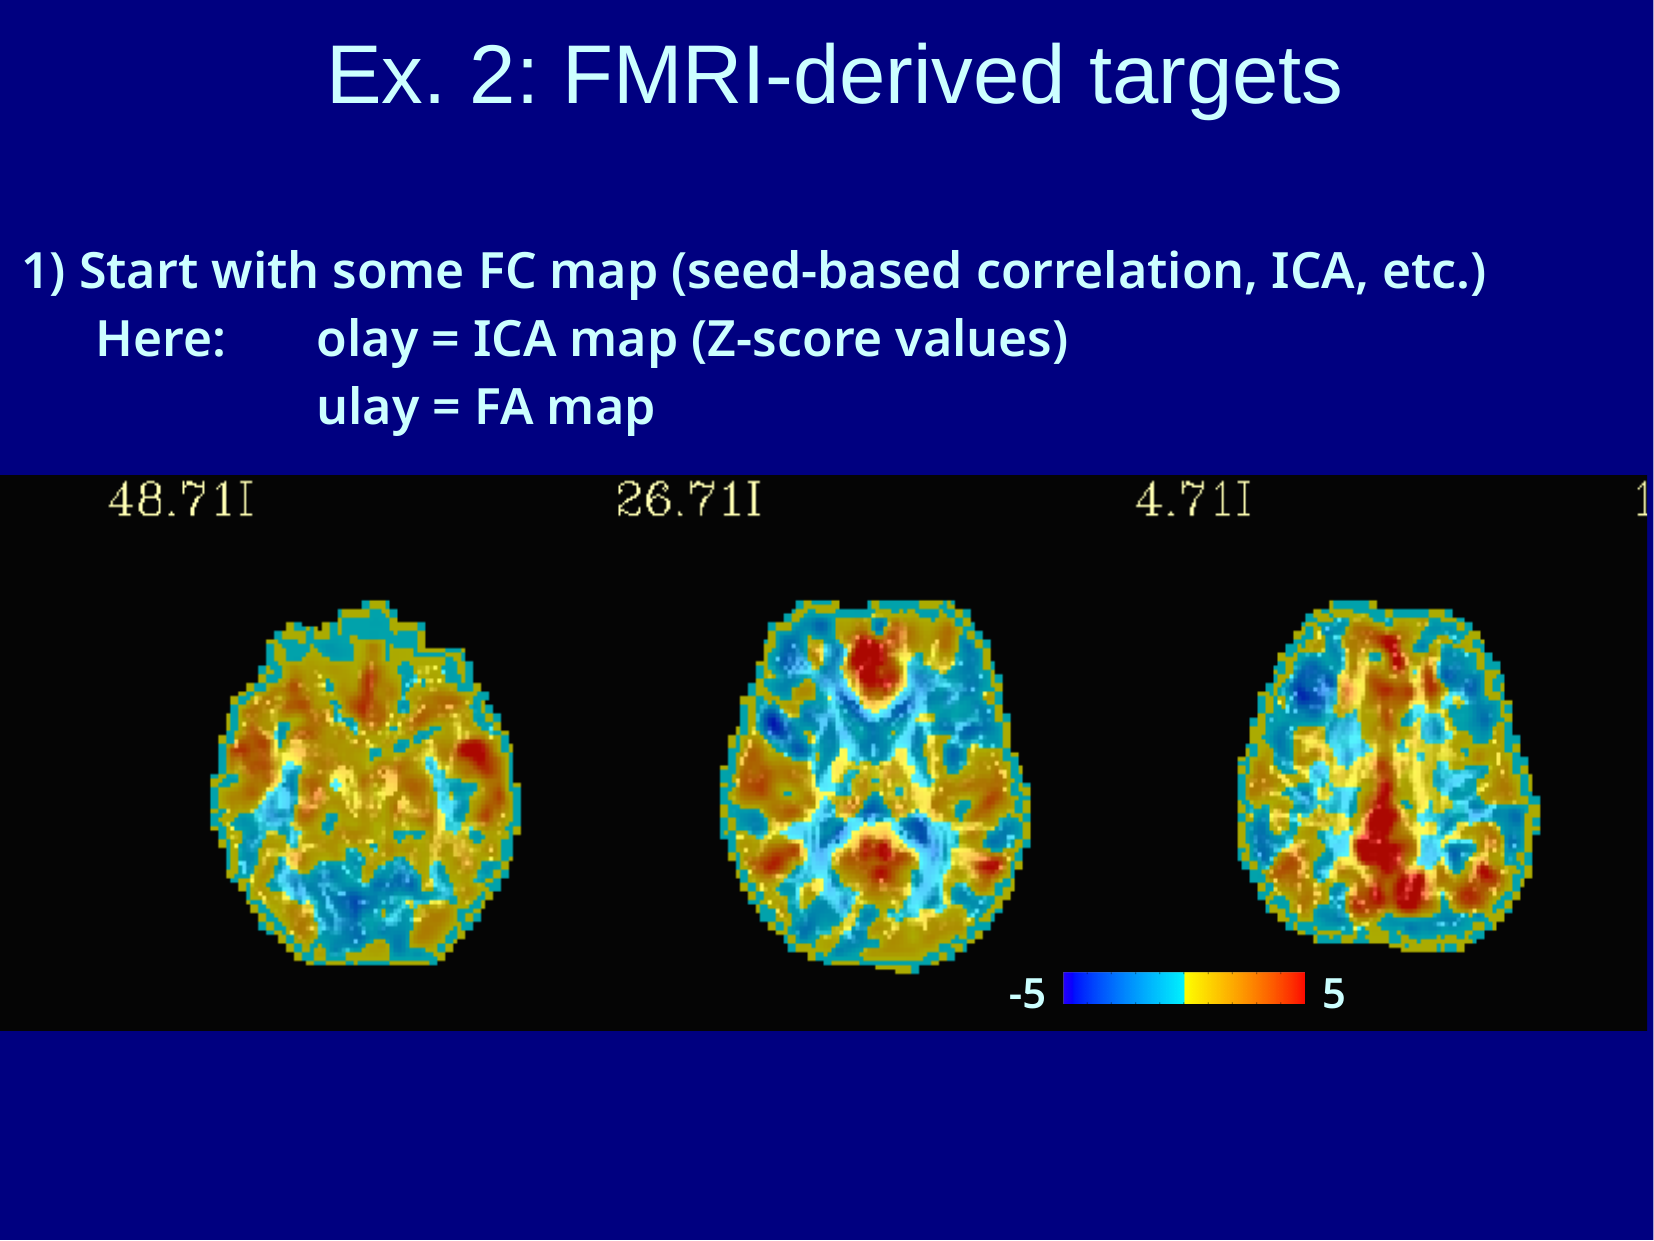

# Ex. 2: FMRI-derived targets
1) Start with some FC map (seed-based correlation, ICA, etc.)
	Here:		olay = ICA map (Z-score values)
				ulay = FA map
-5
5